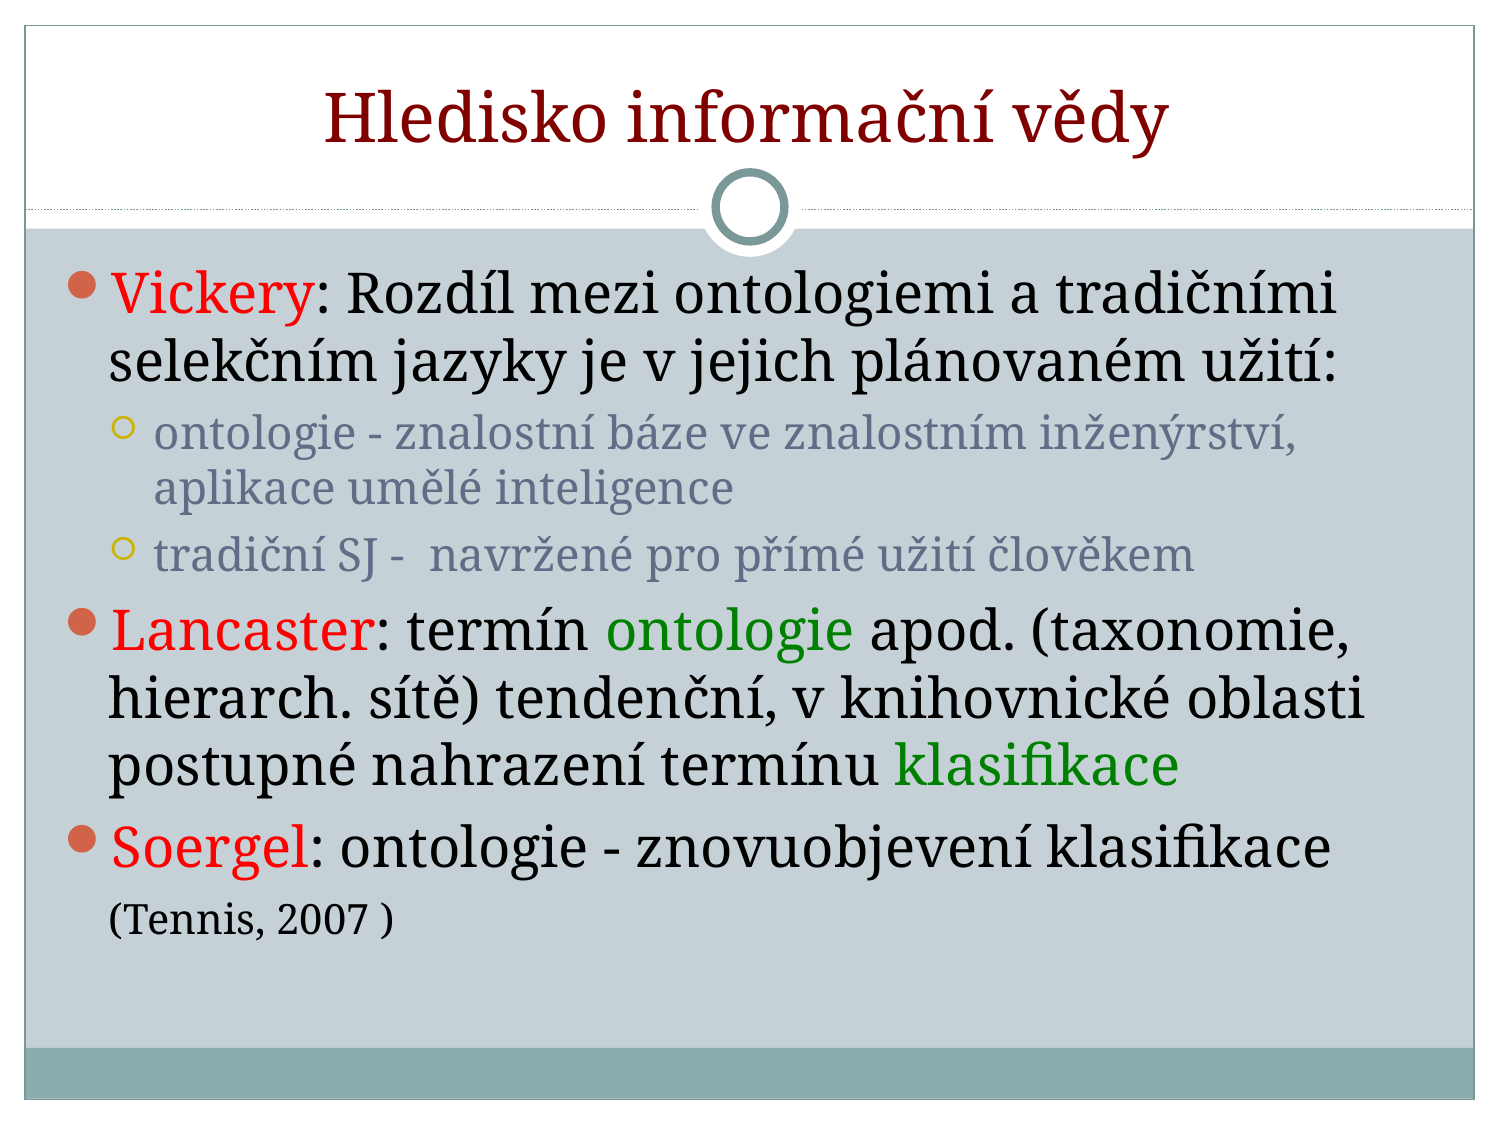

# Hledisko informační vědy
Vickery: Rozdíl mezi ontologiemi a tradičními selekčním jazyky je v jejich plánovaném užití:
ontologie - znalostní báze ve znalostním inženýrství, aplikace umělé inteligence
tradiční SJ - navržené pro přímé užití člověkem
Lancaster: termín ontologie apod. (taxonomie, hierarch. sítě) tendenční, v knihovnické oblasti postupné nahrazení termínu klasifikace
Soergel: ontologie - znovuobjevení klasifikace
(Tennis, 2007 )